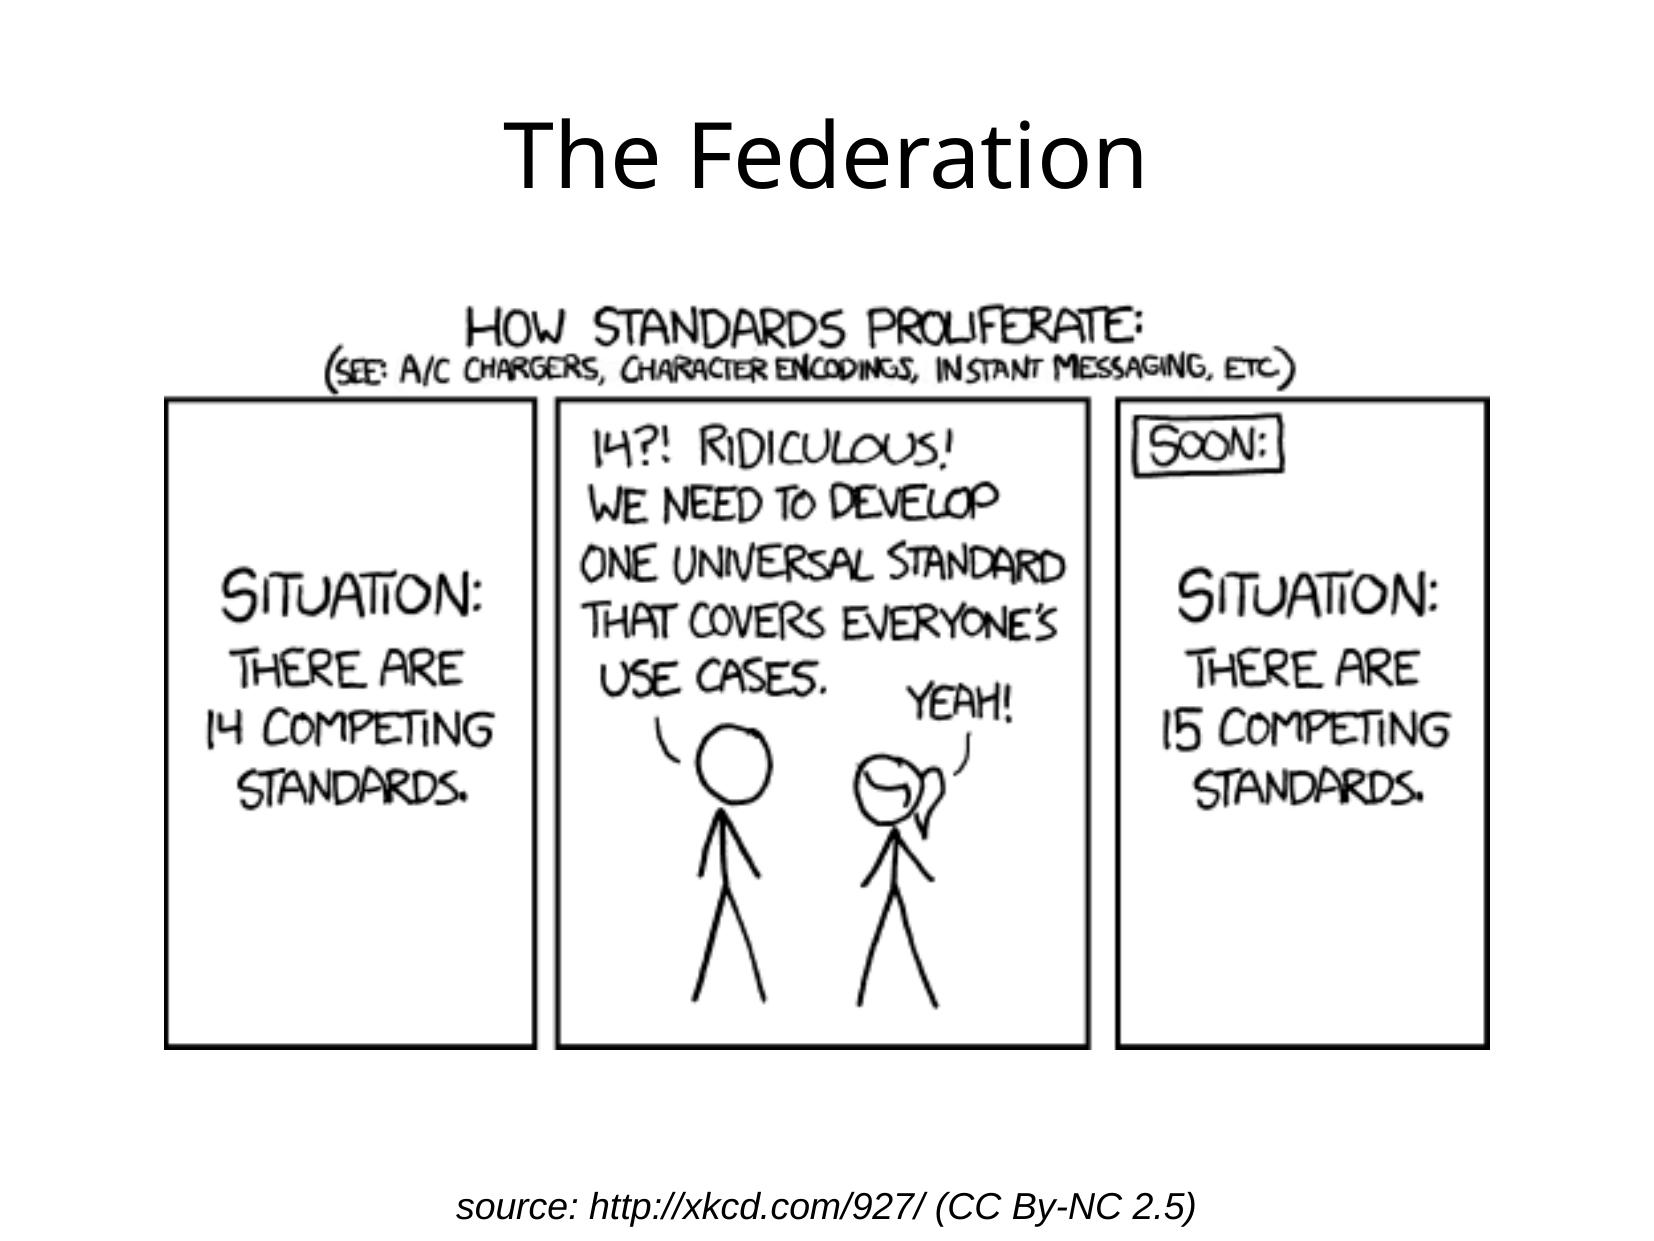

# The Federation
source: http://xkcd.com/927/ (CC By-NC 2.5)